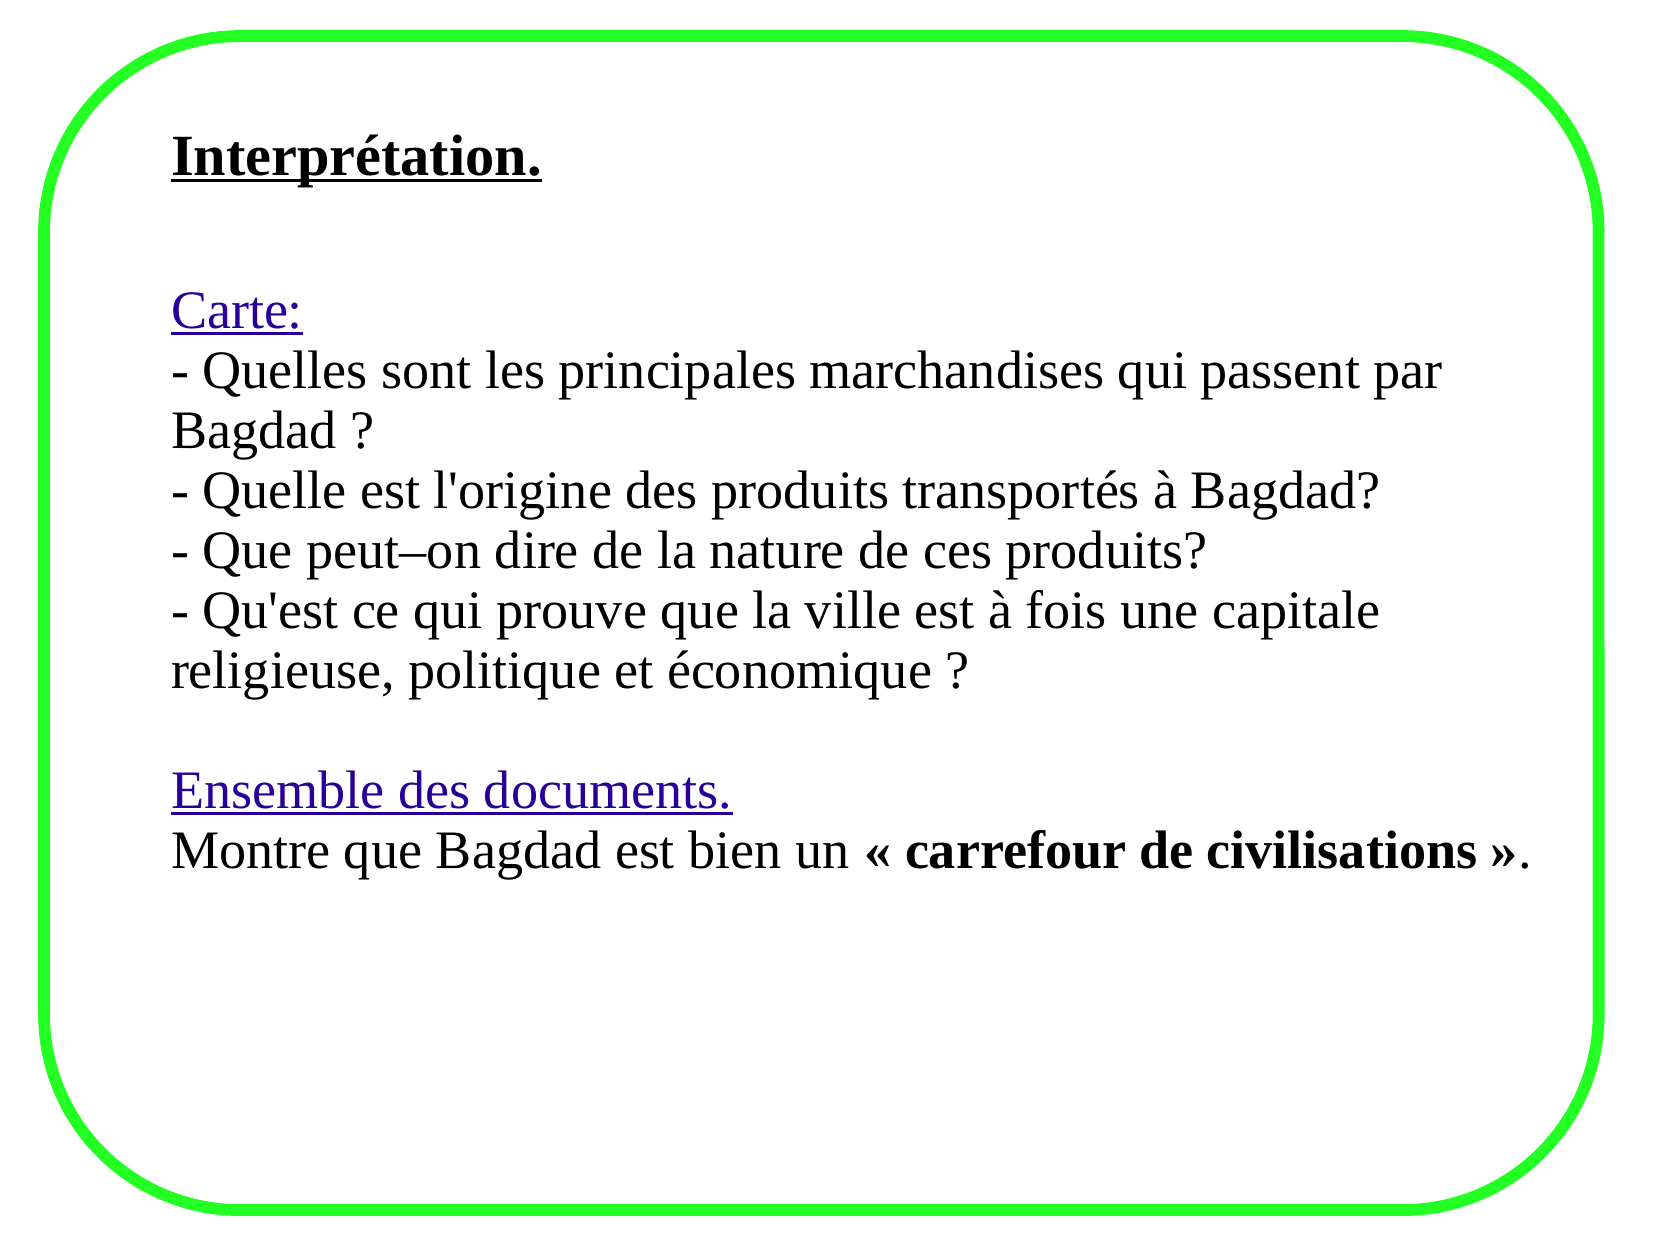

Interprétation.
Carte:
- Quelles sont les principales marchandises qui passent par Bagdad ?
- Quelle est l'origine des produits transportés à Bagdad?
- Que peut–on dire de la nature de ces produits?
- Qu'est ce qui prouve que la ville est à fois une capitale religieuse, politique et économique ?
Ensemble des documents.
Montre que Bagdad est bien un « carrefour de civilisations ».